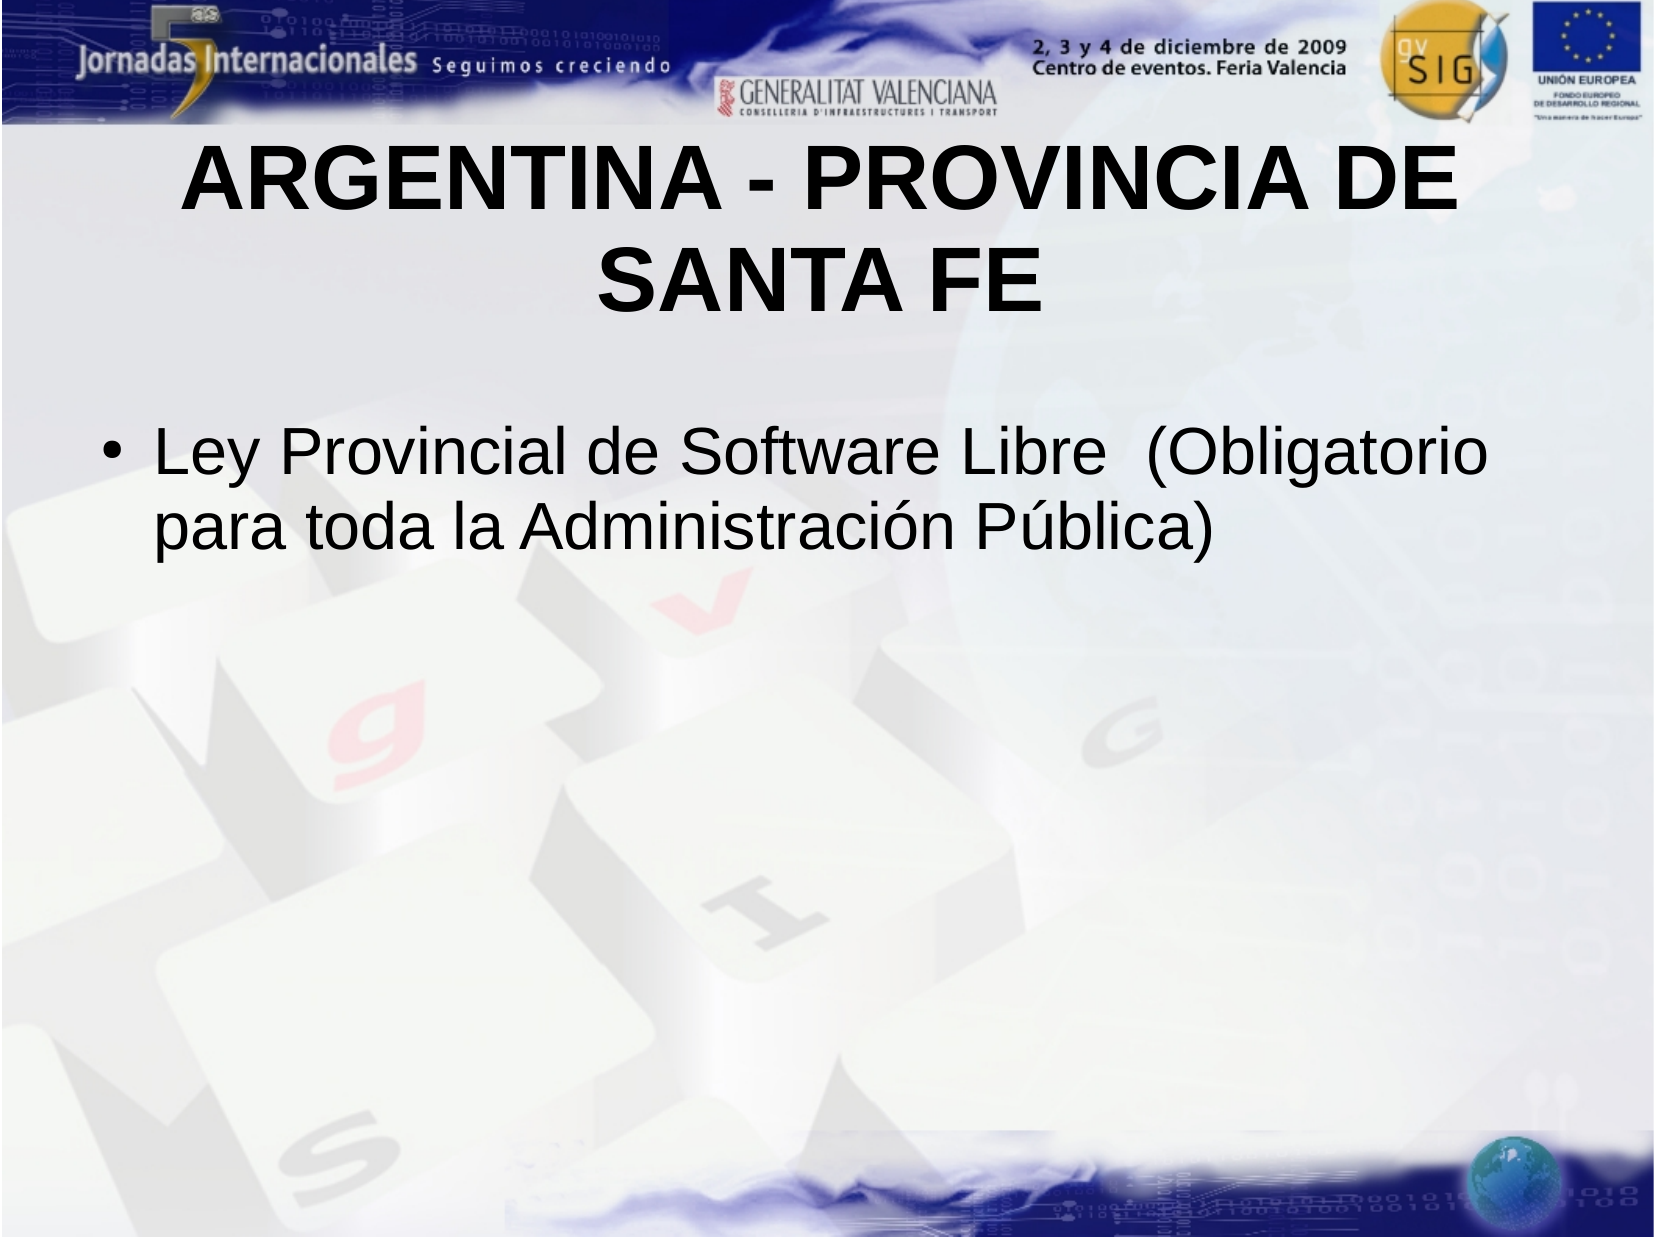

# ARGENTINA - PROVINCIA DE SANTA FE
Ley Provincial de Software Libre (Obligatorio para toda la Administración Pública)